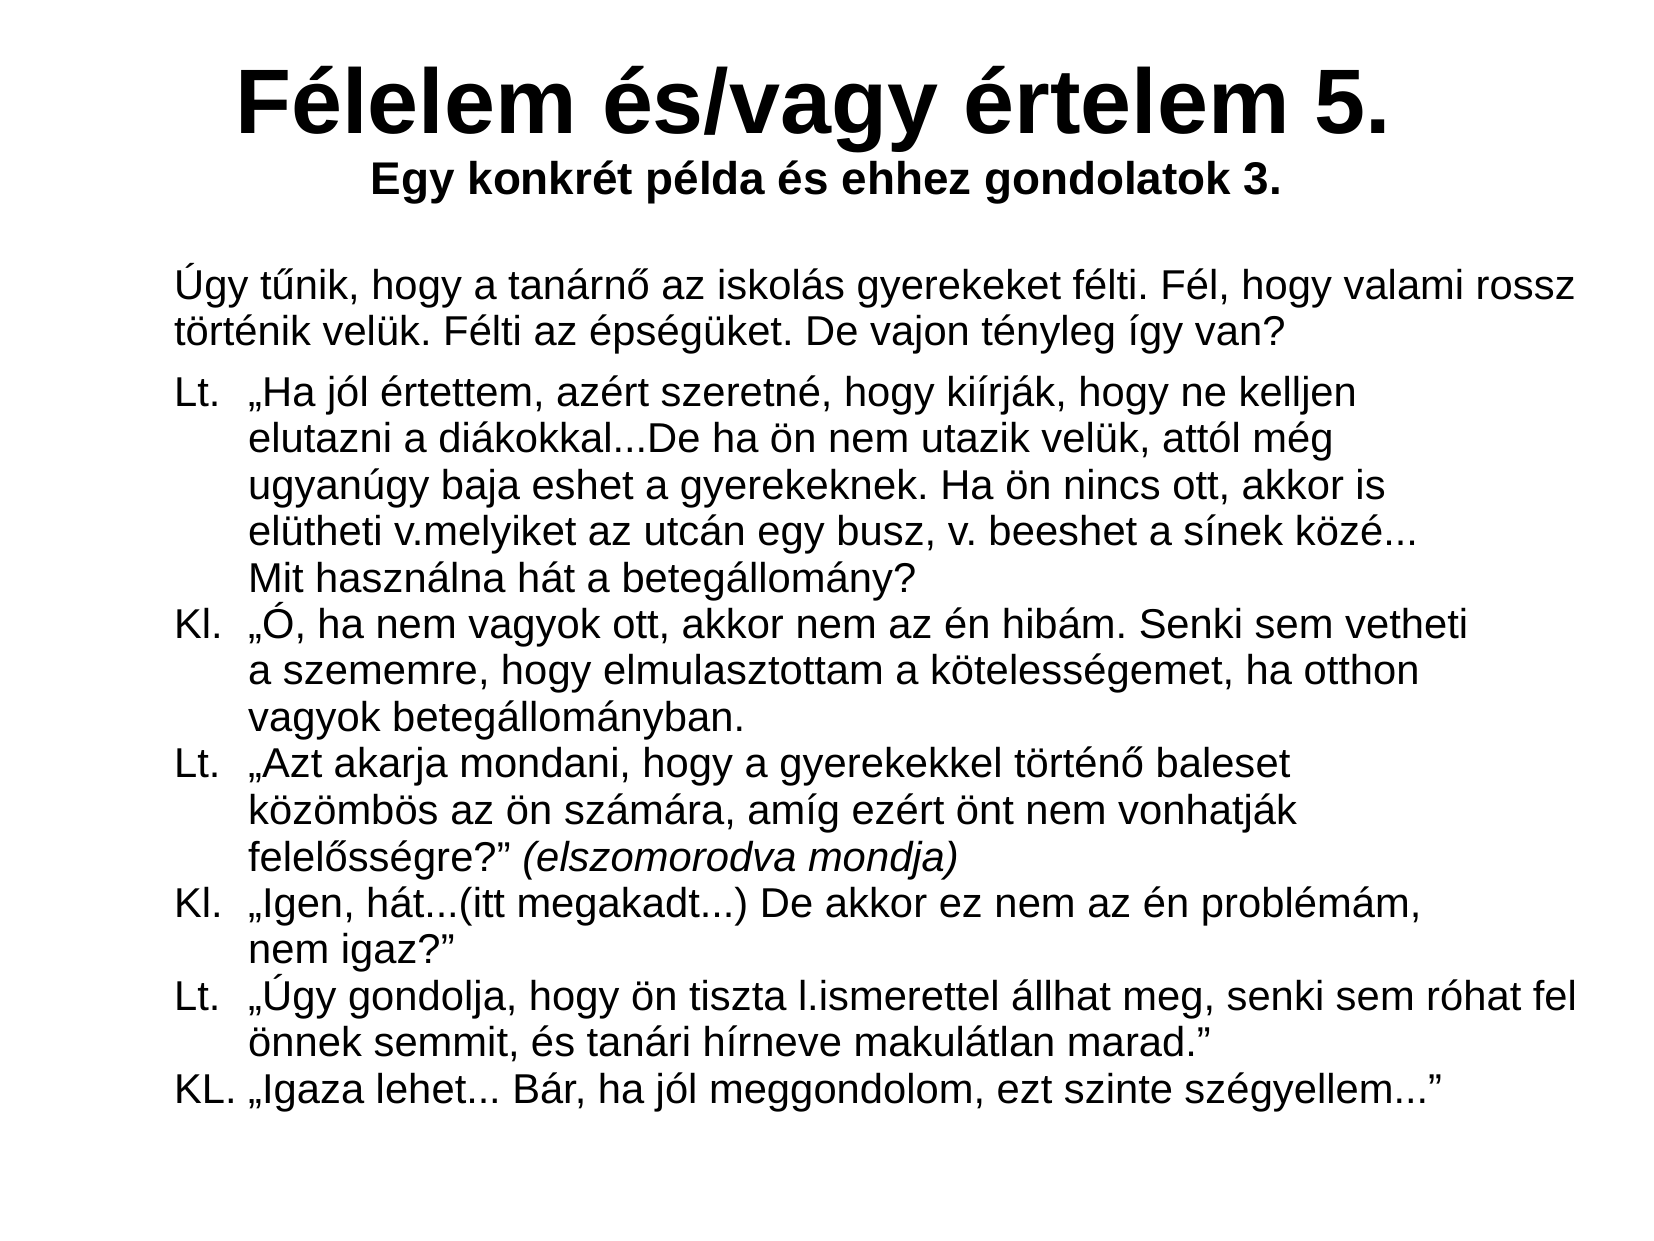

# Félelem és/vagy értelem 5. Egy konkrét példa és ehhez gondolatok 3.
	Úgy tűnik, hogy a tanárnő az iskolás gyerekeket félti. Fél, hogy valami rossz 	történik velük. Félti az épségüket. De vajon tényleg így van?
	Lt. 	„Ha jól értettem, azért szeretné, hogy kiírják, hogy ne kelljen 					elutazni a diákokkal...De ha ön nem utazik velük, attól még 						ugyanúgy baja eshet a gyerekeknek. Ha ön nincs ott, akkor is 					elütheti v.melyiket az utcán egy busz, v. beeshet a sínek közé...
		Mit használna hát a betegállomány?
	Kl.	„Ó, ha nem vagyok ott, akkor nem az én hibám. Senki sem vetheti
		a szememre, hogy elmulasztottam a kötelességemet, ha otthon
		vagyok betegállományban.
	Lt. 	„Azt akarja mondani, hogy a gyerekekkel történő baleset 						közömbös az ön számára, amíg ezért önt nem vonhatják
		felelősségre?” (elszomorodva mondja)
	Kl. 	„Igen, hát...(itt megakadt...) De akkor ez nem az én problémám,
		nem igaz?”
	Lt. 	„Úgy gondolja, hogy ön tiszta l.ismerettel állhat meg, senki sem róhat fel
		önnek semmit, és tanári hírneve makulátlan marad.”
	KL. „Igaza lehet... Bár, ha jól meggondolom, ezt szinte szégyellem...”